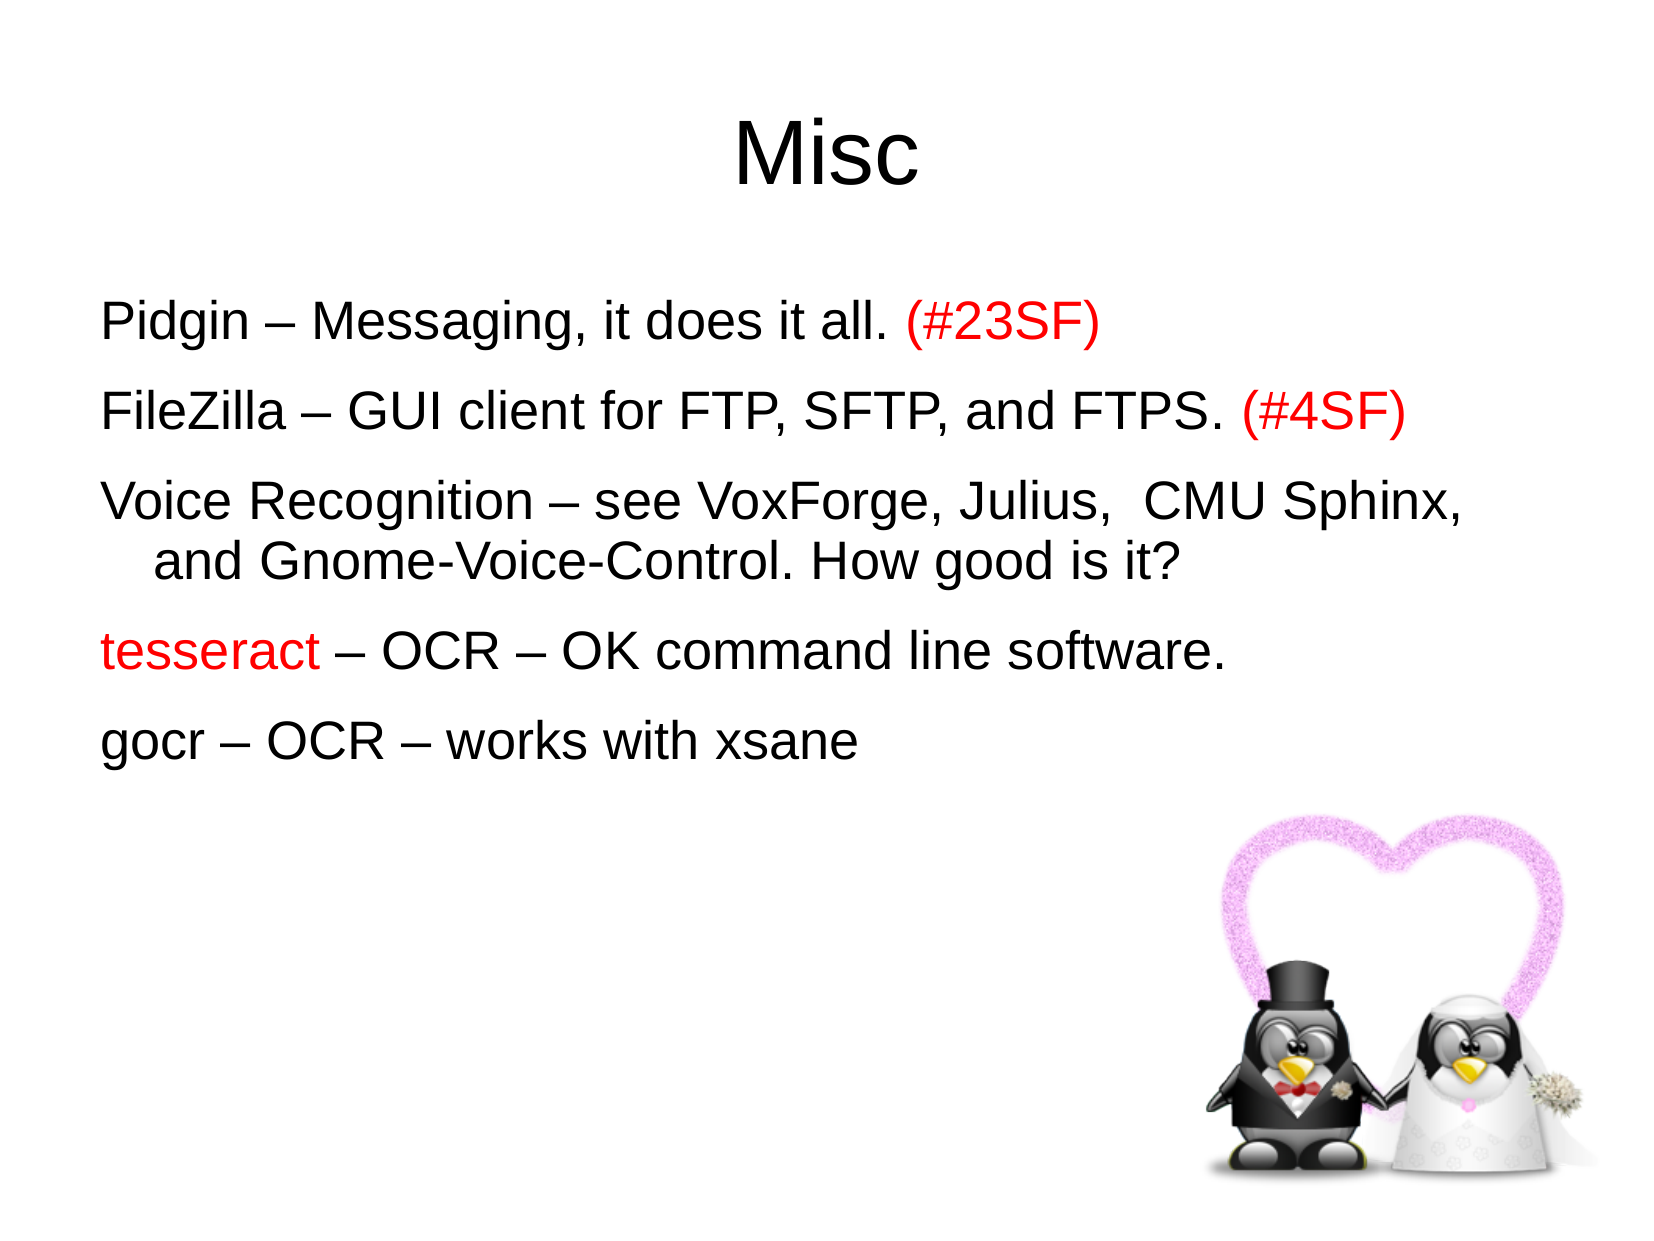

# Misc
Pidgin – Messaging, it does it all. (#23SF)
FileZilla – GUI client for FTP, SFTP, and FTPS. (#4SF)
Voice Recognition – see VoxForge, Julius, CMU Sphinx, and Gnome-Voice-Control. How good is it?
tesseract – OCR – OK command line software.
gocr – OCR – works with xsane